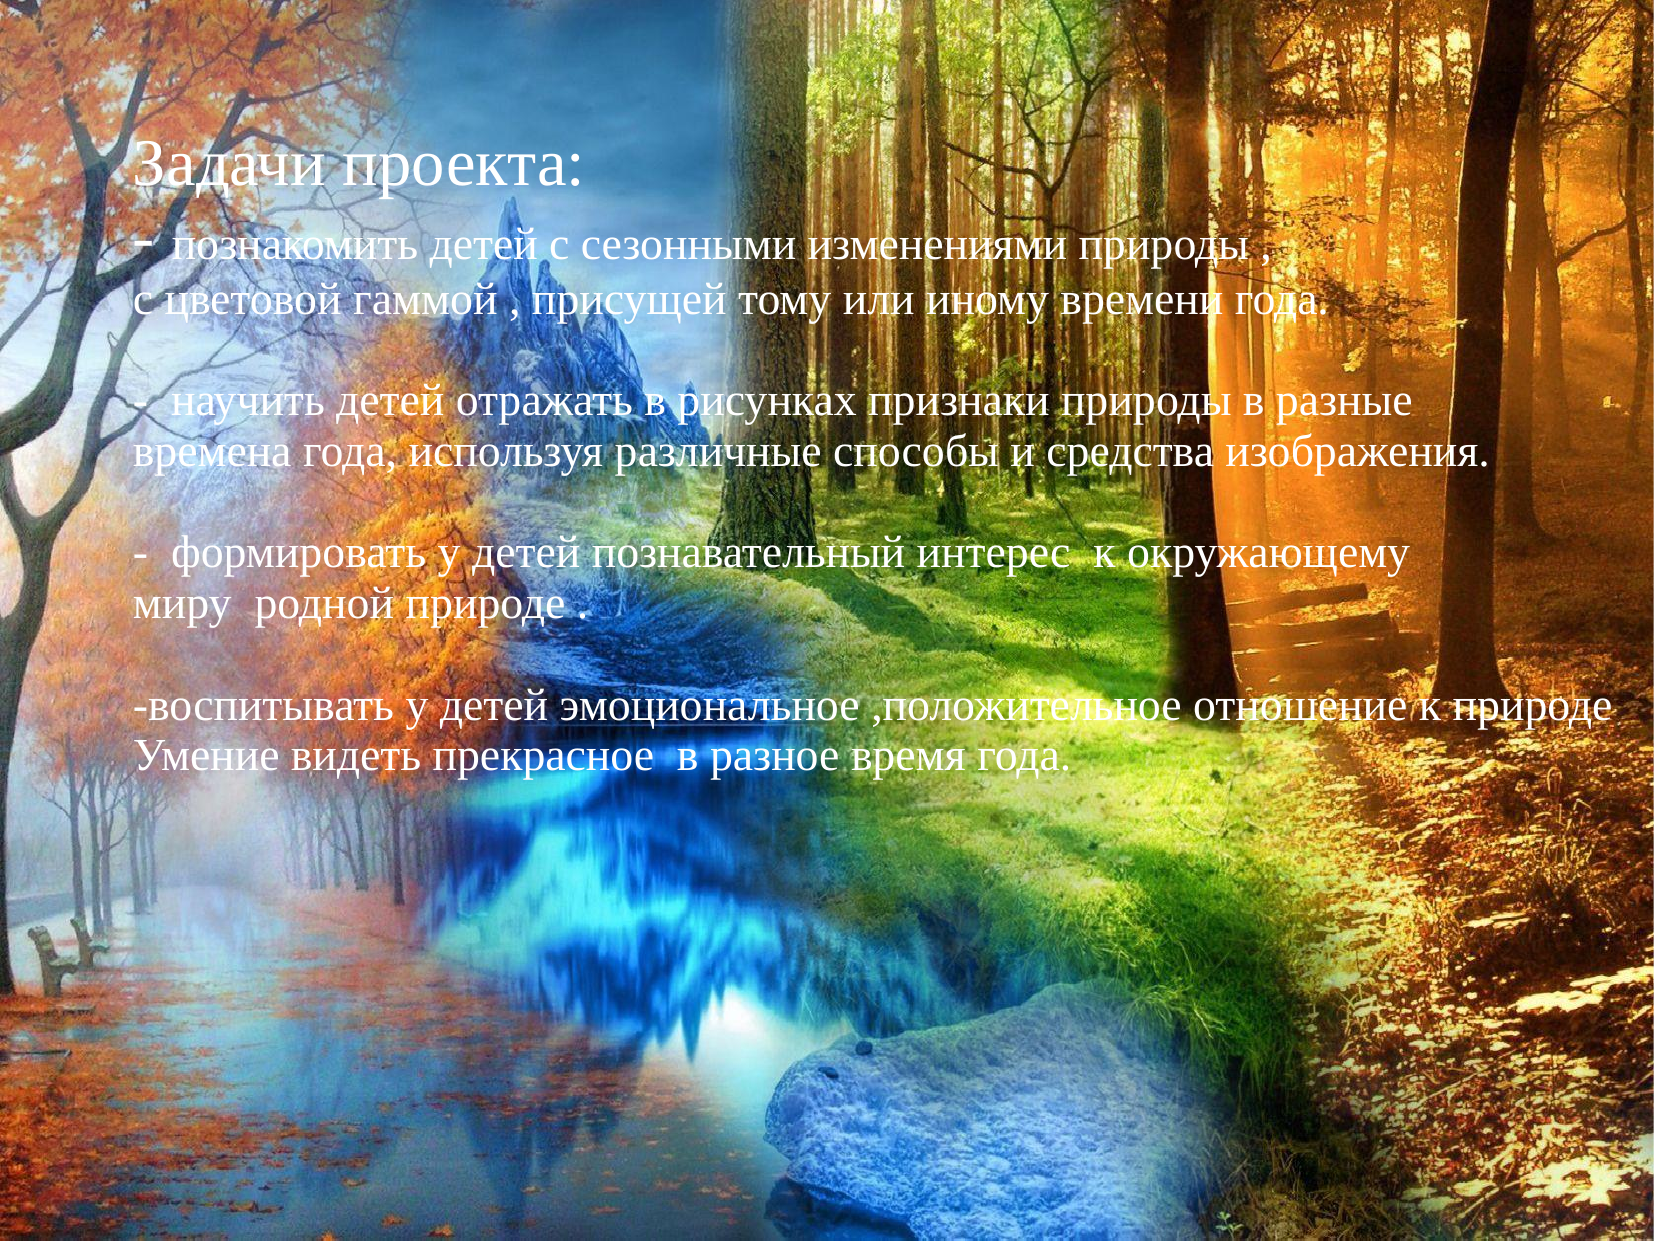

Задачи проекта:
- познакомить детей с сезонными изменениями природы ,
с цветовой гаммой , присущей тому или иному времени года.
- научить детей отражать в рисунках признаки природы в разные
времена года, используя различные способы и средства изображения.
- формировать у детей познавательный интерес к окружающему
миру родной природе .
-воспитывать у детей эмоциональное ,положительное отношение к природе
Умение видеть прекрасное в разное время года.